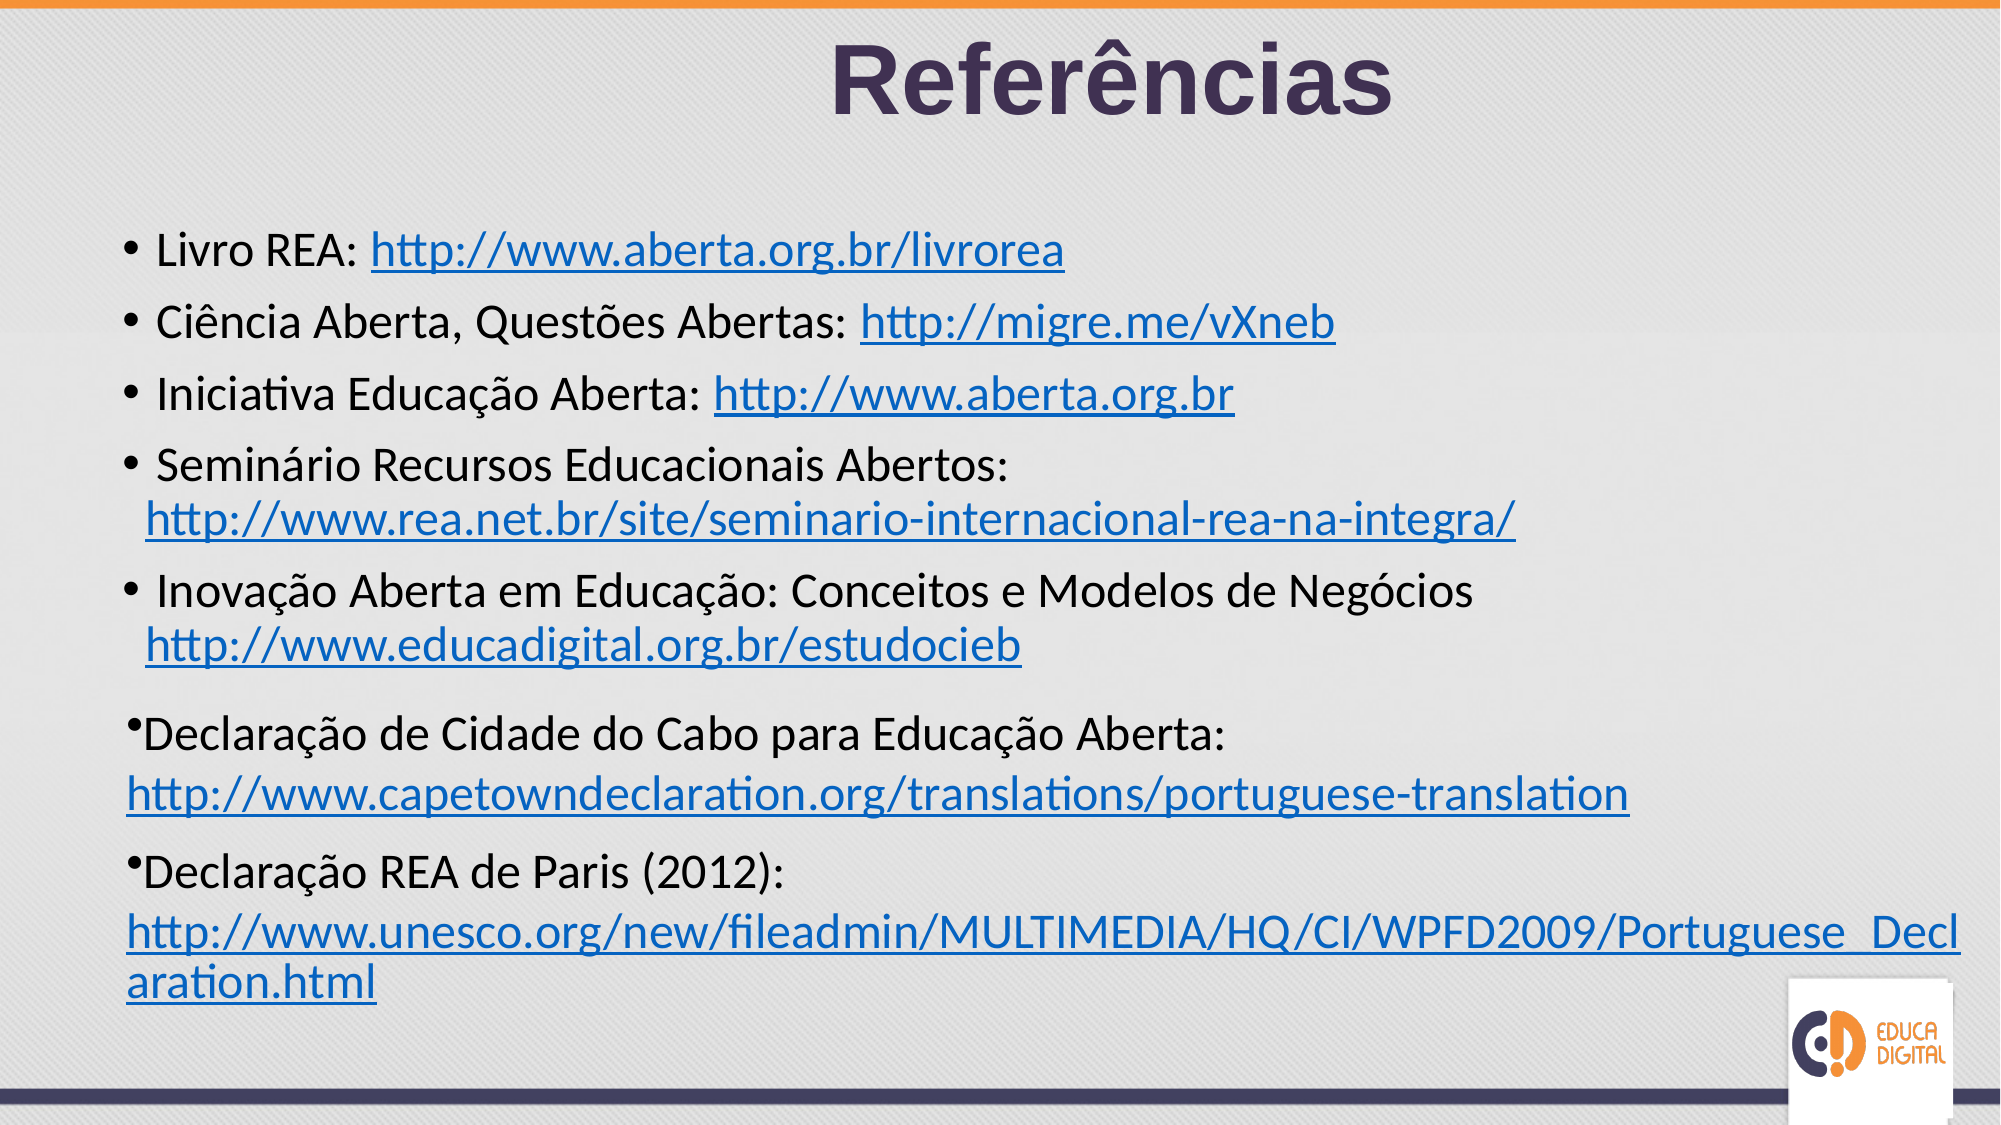

Referências
# Livro REA: http://www.aberta.org.br/livrorea
 Ciência Aberta, Questões Abertas: http://migre.me/vXneb
 Iniciativa Educação Aberta: http://www.aberta.org.br
 Seminário Recursos Educacionais Abertos:
http://www.rea.net.br/site/seminario-internacional-rea-na-integra/
 Inovação Aberta em Educação: Conceitos e Modelos de Negócios
http://www.educadigital.org.br/estudocieb
Declaração de Cidade do Cabo para Educação Aberta: http://www.capetowndeclaration.org/translations/portuguese-translation
Declaração REA de Paris (2012):
http://www.unesco.org/new/fileadmin/MULTIMEDIA/HQ/CI/WPFD2009/Portuguese_Declaration.html